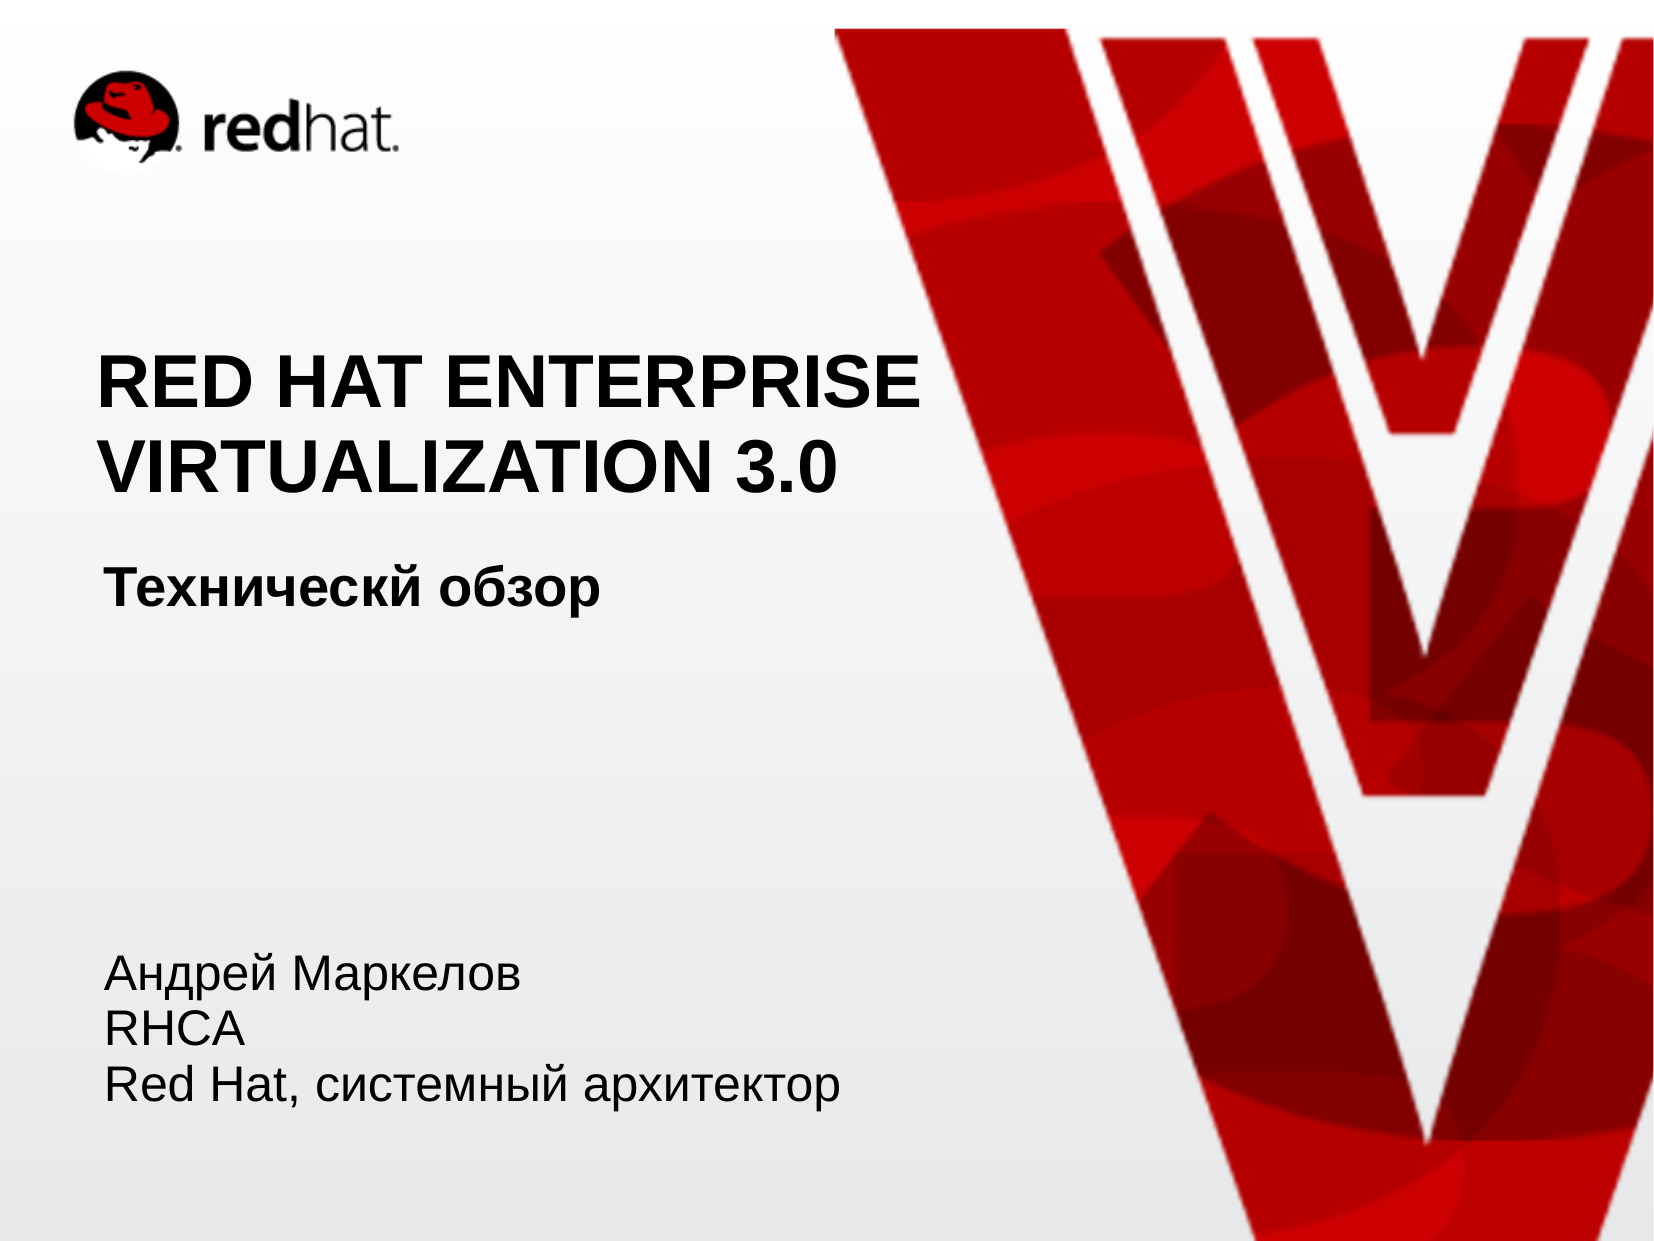

RED HAT ENTERPRISE
VIRTUALIZATION 3.0
Техническй обзор
Андрей Маркелов
RHCA
Red Hat, системный архитектор